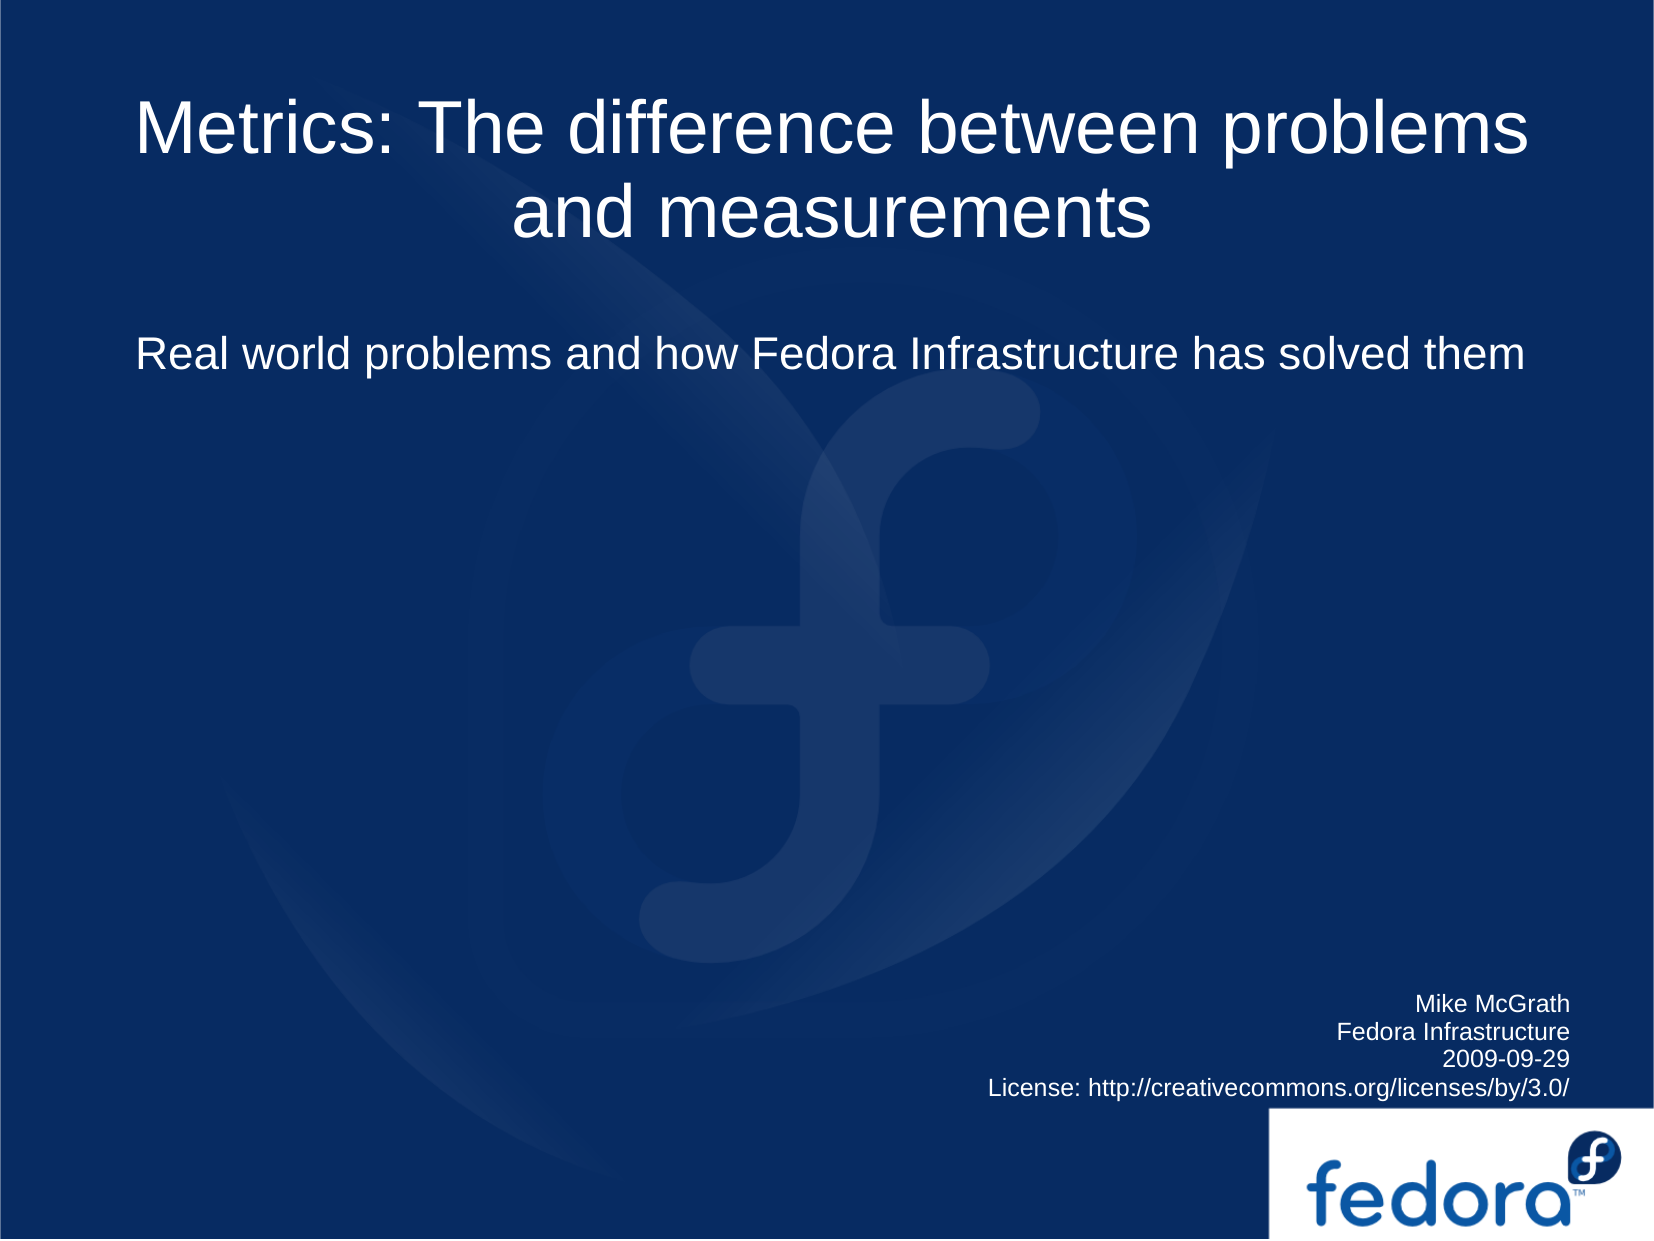

# Metrics: The difference between problems and measurements
Real world problems and how Fedora Infrastructure has solved them
Mike McGrath
Fedora Infrastructure
2009-09-29
License: http://creativecommons.org/licenses/by/3.0/